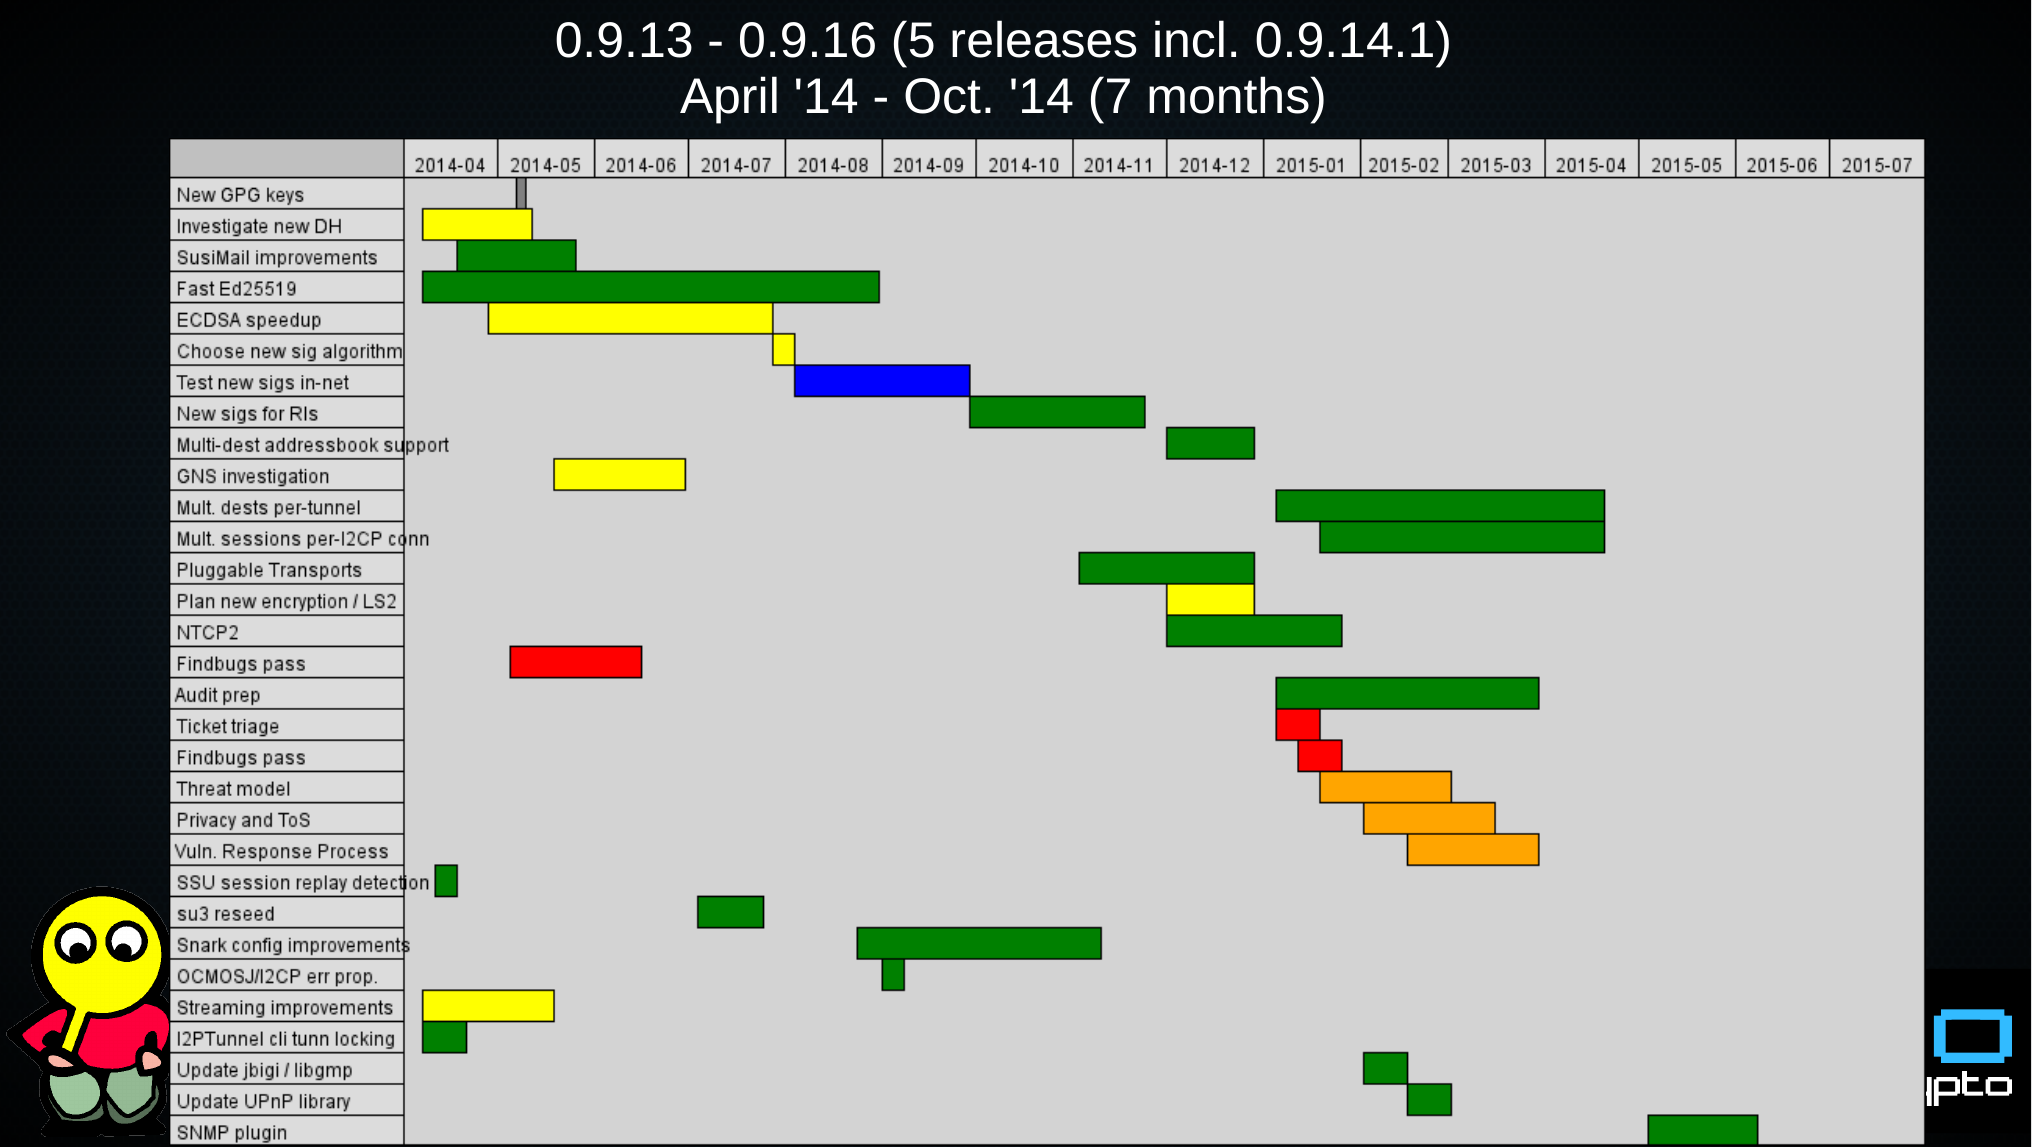

# 0.9.13 - 0.9.16 (5 releases incl. 0.9.14.1) April '14 - Oct. '14 (7 months)
6